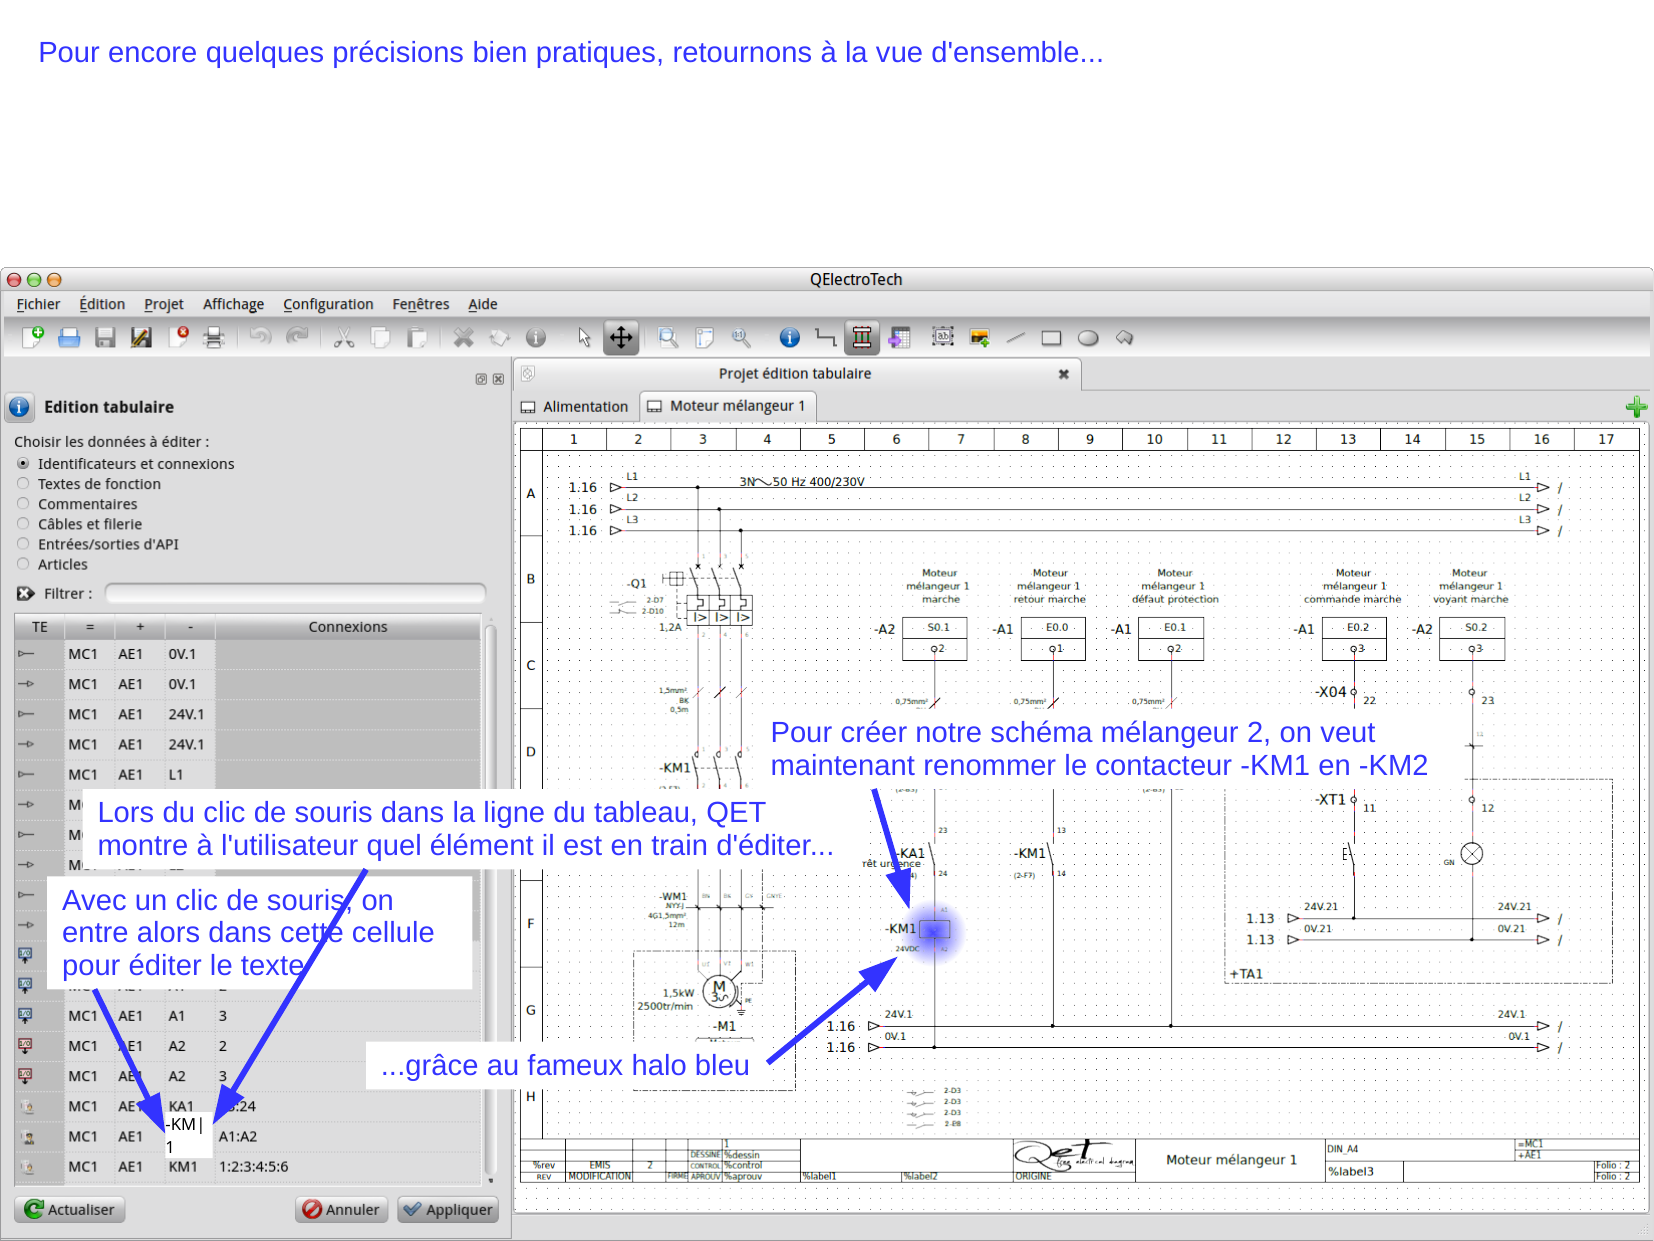

Pour encore quelques précisions bien pratiques, retournons à la vue d'ensemble...
Pour créer notre schéma mélangeur 2, on veut maintenant renommer le contacteur -KM1 en -KM2
Lors du clic de souris dans la ligne du tableau, QET montre à l'utilisateur quel élément il est en train d'éditer...
Avec un clic de souris, on entre alors dans cette cellule pour éditer le texte
...grâce au fameux halo bleu
-KM|1